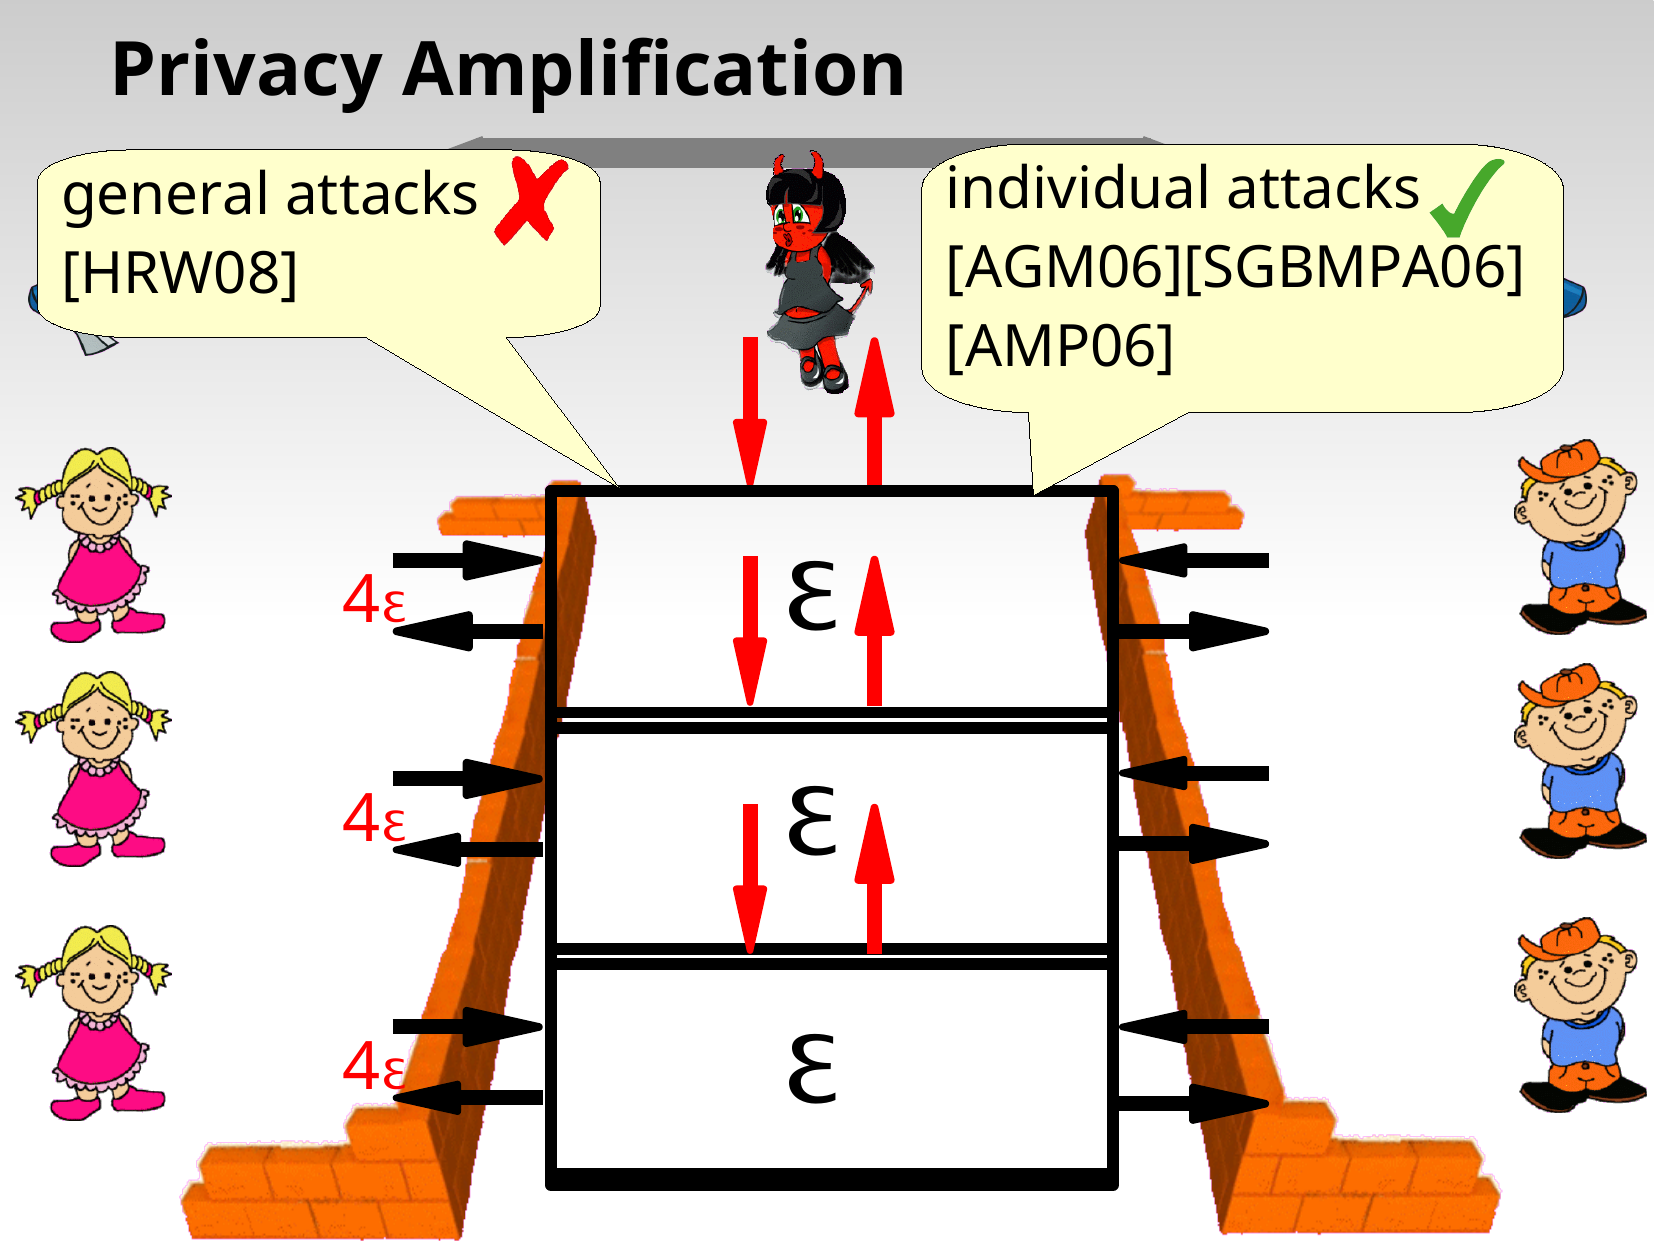

Privacy Amplification
individual attacks
[AGM06][SGBMPA06]
[AMP06]
general attacks
[HRW08]

4

4

4